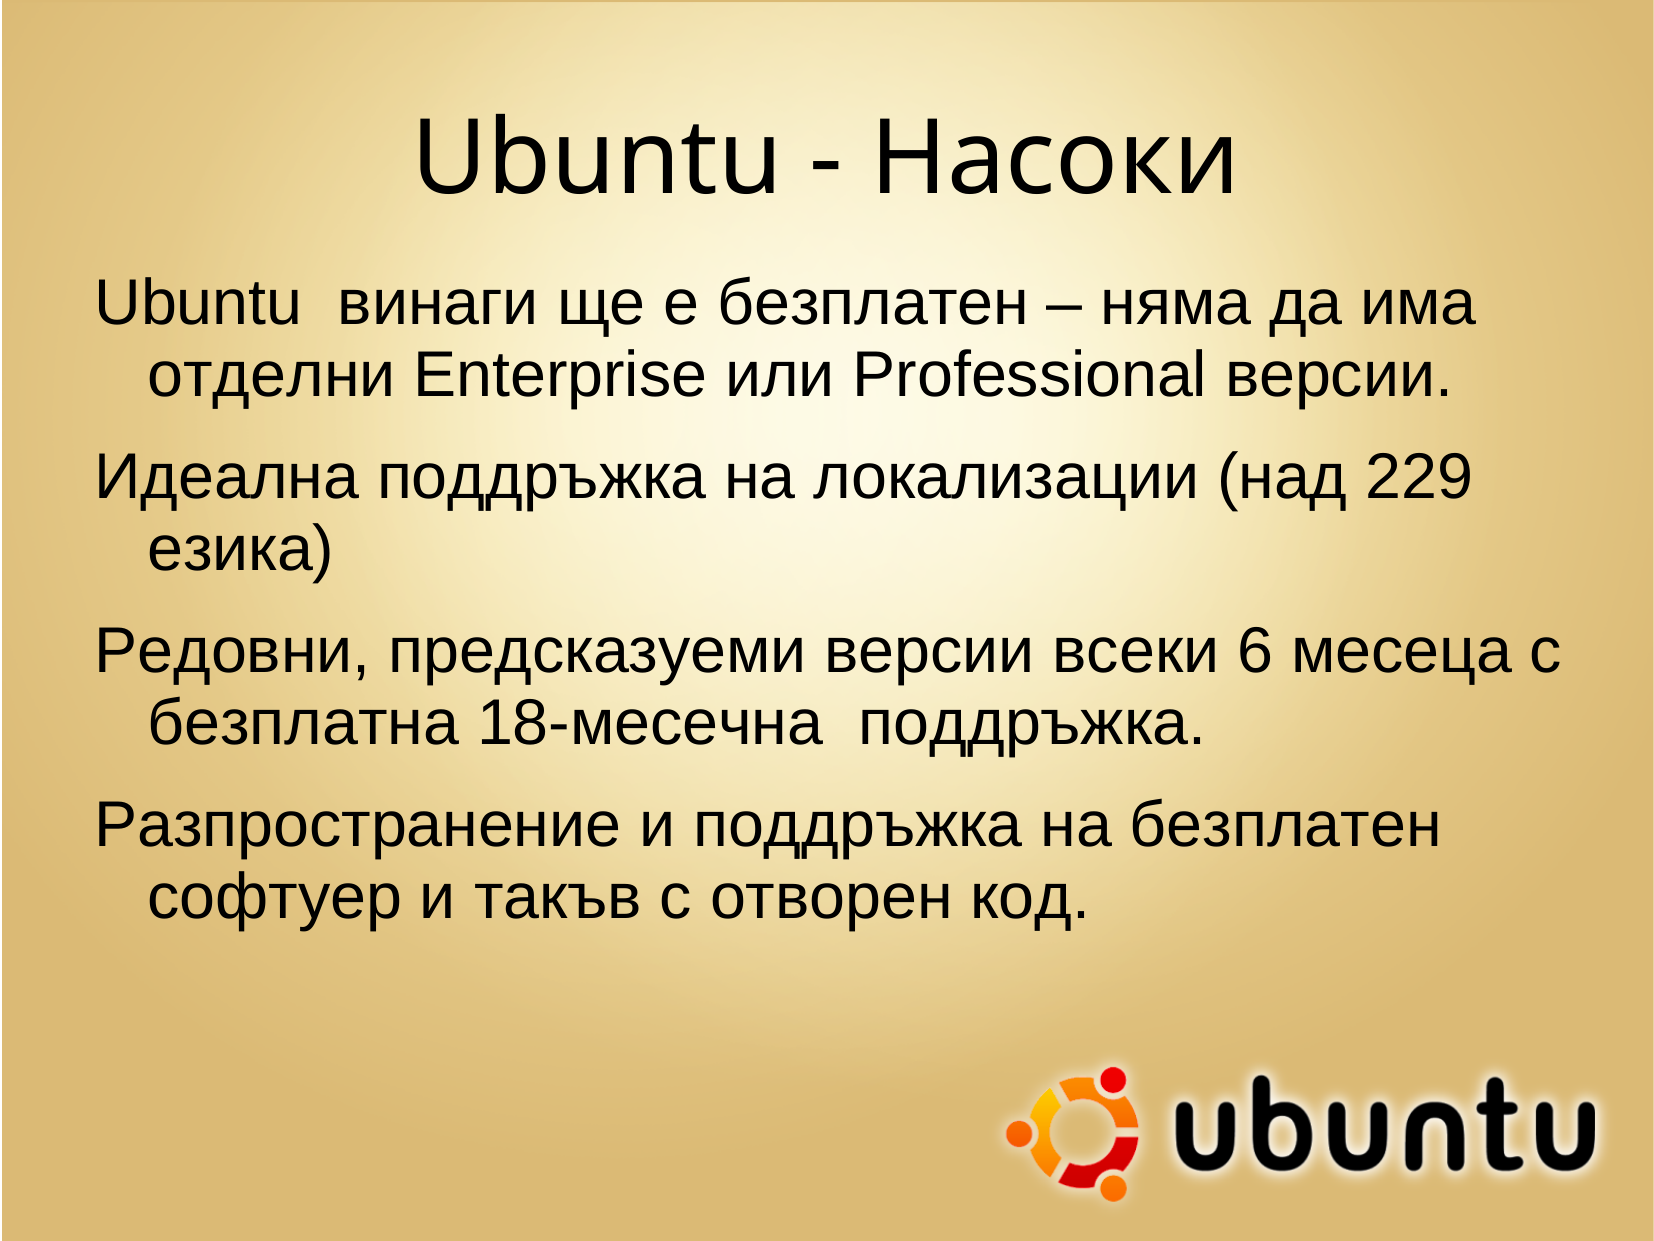

# Ubuntu - Насоки
Ubuntu винаги ще е безплатен – няма да има отделни Enterprise или Professional версии.
Идеална поддръжка на локализации (над 229 езика)
Редовни, предсказуеми версии всеки 6 месеца с безплатна 18-месечна поддръжка.
Разпространение и поддръжка на безплатен софтуер и такъв с отворен код.